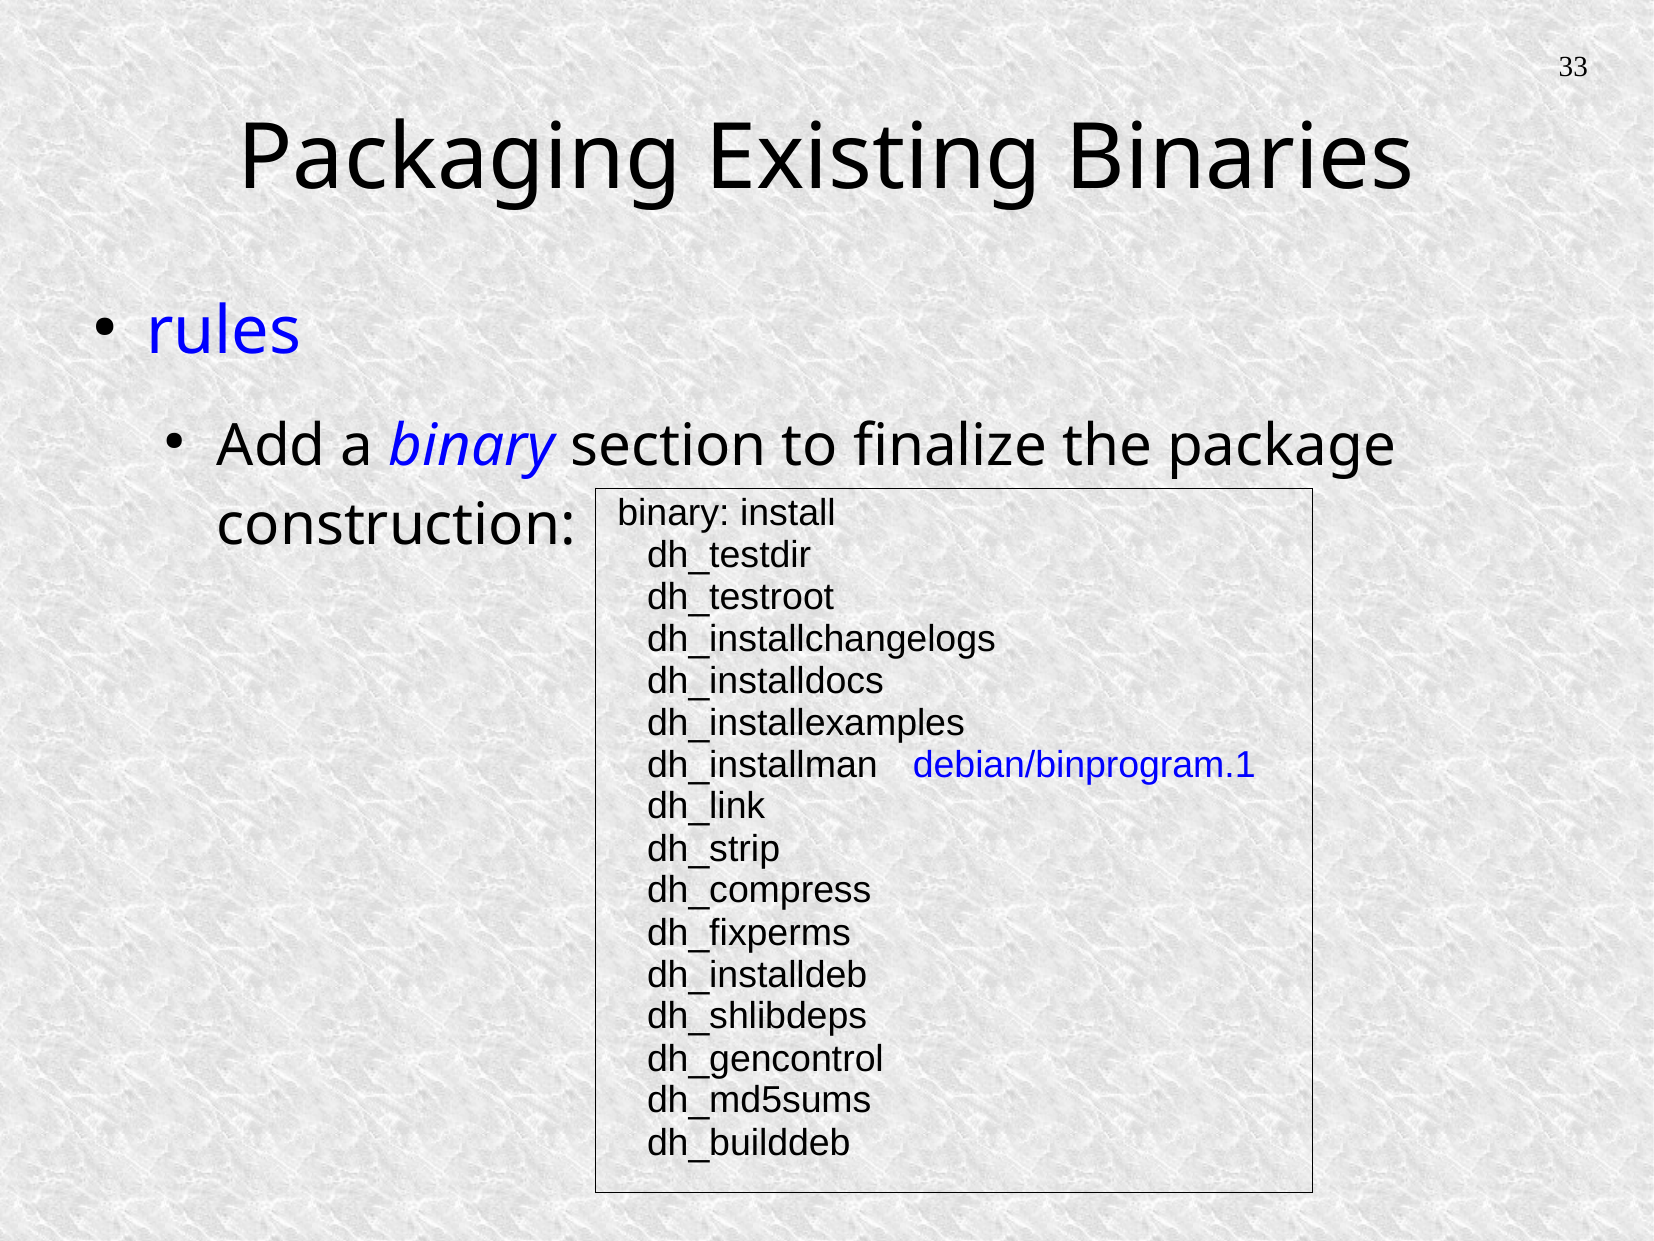

33
# Packaging Existing Binaries
rules
Add a binary section to finalize the package construction:
binary: install
	dh_testdir
	dh_testroot
	dh_installchangelogs
	dh_installdocs
	dh_installexamples
	dh_installman		debian/binprogram.1
	dh_link
	dh_strip
	dh_compress
	dh_fixperms
	dh_installdeb
	dh_shlibdeps
	dh_gencontrol
	dh_md5sums
	dh_builddeb